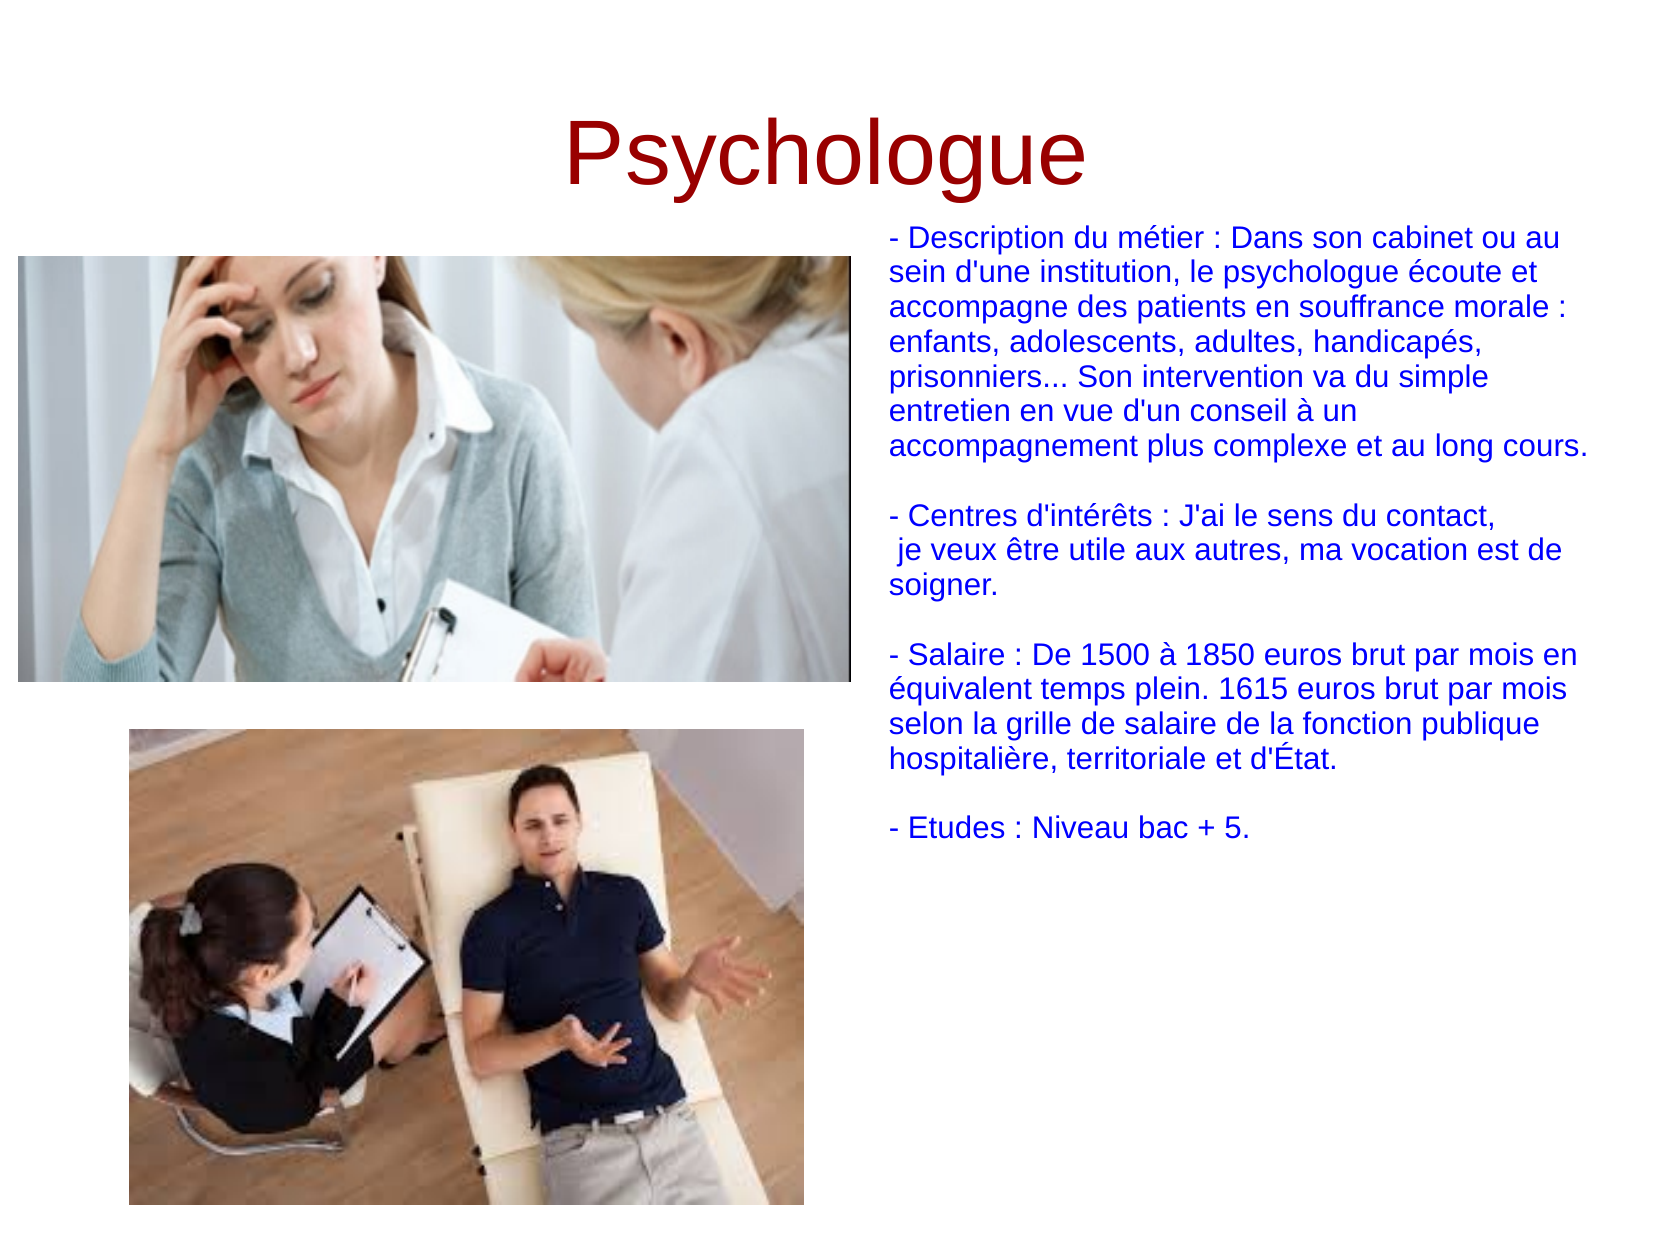

# Psychologue
- Description du métier : Dans son cabinet ou au sein d'une institution, le psychologue écoute et accompagne des patients en souffrance morale : enfants, adolescents, adultes, handicapés, prisonniers... Son intervention va du simple entretien en vue d'un conseil à un accompagnement plus complexe et au long cours.
- Centres d'intérêts : J'ai le sens du contact,
 je veux être utile aux autres, ma vocation est de soigner.
- Salaire : De 1500 à 1850 euros brut par mois en équivalent temps plein. 1615 euros brut par mois selon la grille de salaire de la fonction publique hospitalière, territoriale et d'État.
- Etudes : Niveau bac + 5.